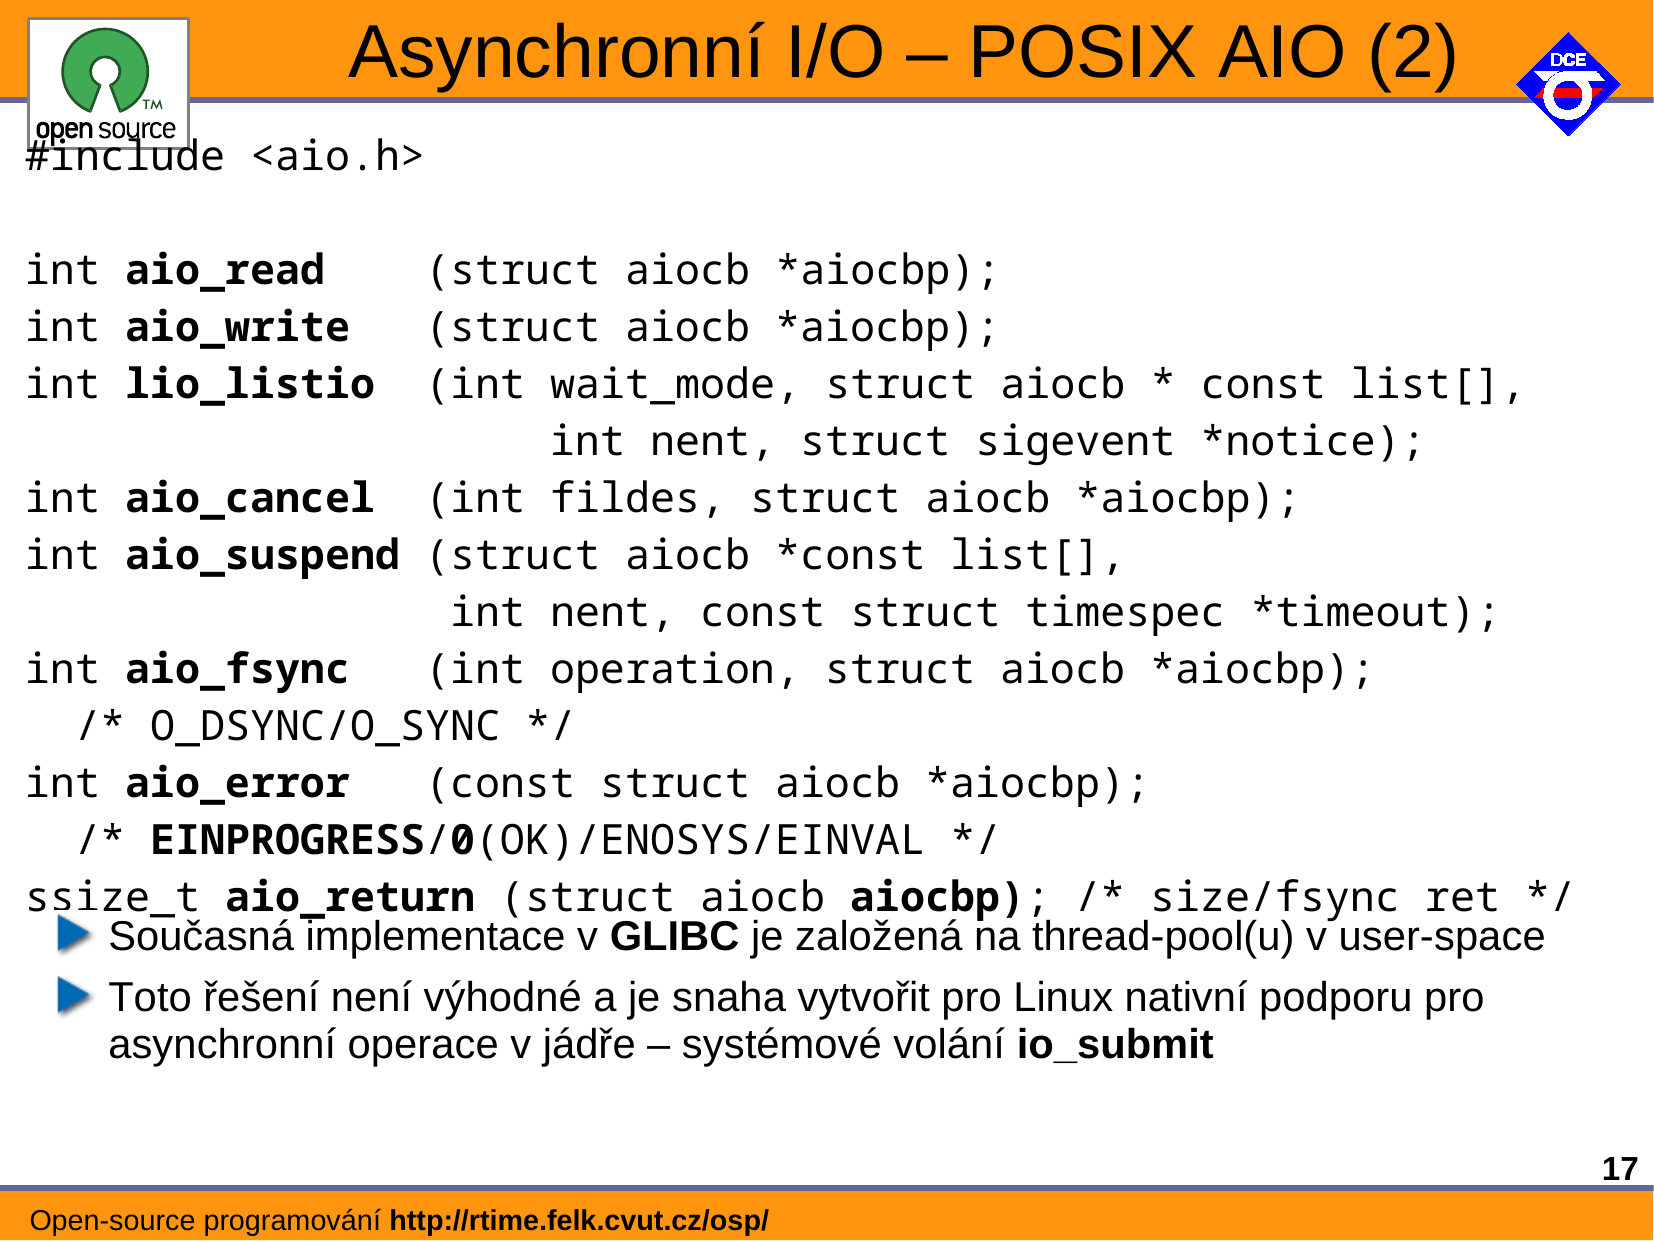

# Asynchronní I/O – POSIX AIO (2)
#include <aio.h>
int aio_read (struct aiocb *aiocbp);
int aio_write (struct aiocb *aiocbp);
int lio_listio (int wait_mode, struct aiocb * const list[],
 int nent, struct sigevent *notice);
int aio_cancel (int fildes, struct aiocb *aiocbp);
int aio_suspend (struct aiocb *const list[],
 int nent, const struct timespec *timeout);
int aio_fsync (int operation, struct aiocb *aiocbp);
 /* O_DSYNC/O_SYNC */
int aio_error (const struct aiocb *aiocbp);
 /* EINPROGRESS/0(OK)/ENOSYS/EINVAL */
ssize_t aio_return (struct aiocb aiocbp); /* size/fsync ret */
Současná implementace v GLIBC je založená na thread-pool(u) v user-space
Toto řešení není výhodné a je snaha vytvořit pro Linux nativní podporu pro asynchronní operace v jádře – systémové volání io_submit